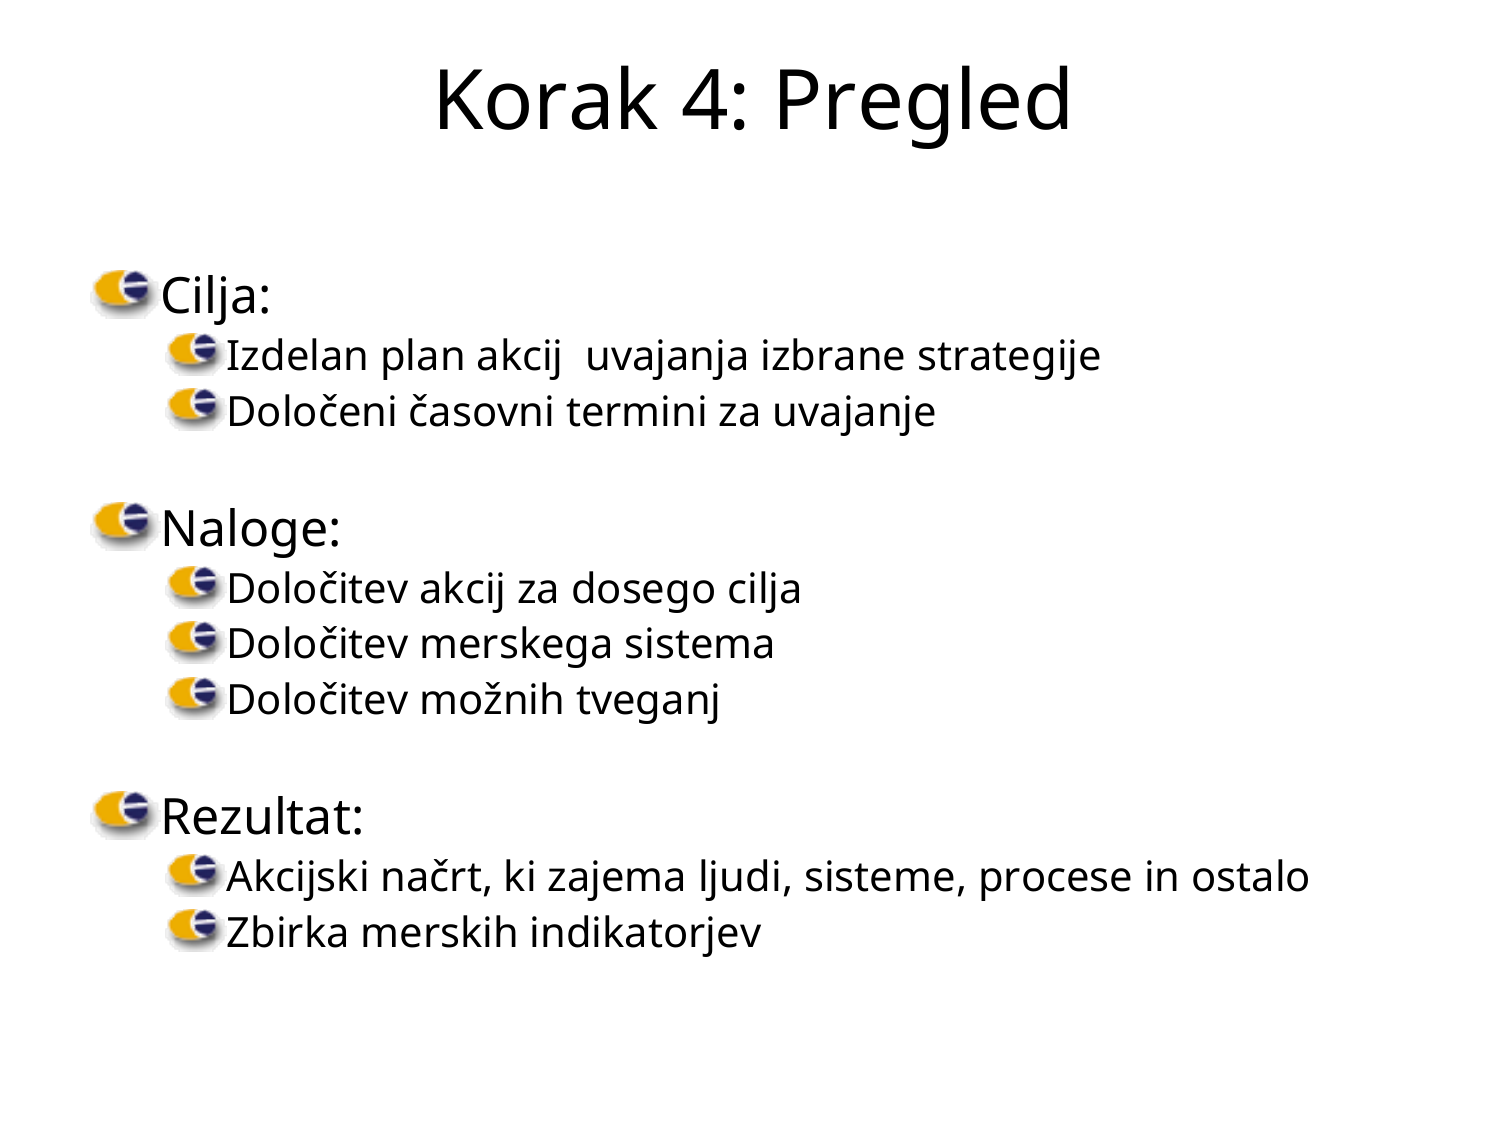

# Korak 4: Pregled
Cilja:
Izdelan plan akcij uvajanja izbrane strategije
Določeni časovni termini za uvajanje
Naloge:
Določitev akcij za dosego cilja
Določitev merskega sistema
Določitev možnih tveganj
Rezultat:
Akcijski načrt, ki zajema ljudi, sisteme, procese in ostalo
Zbirka merskih indikatorjev